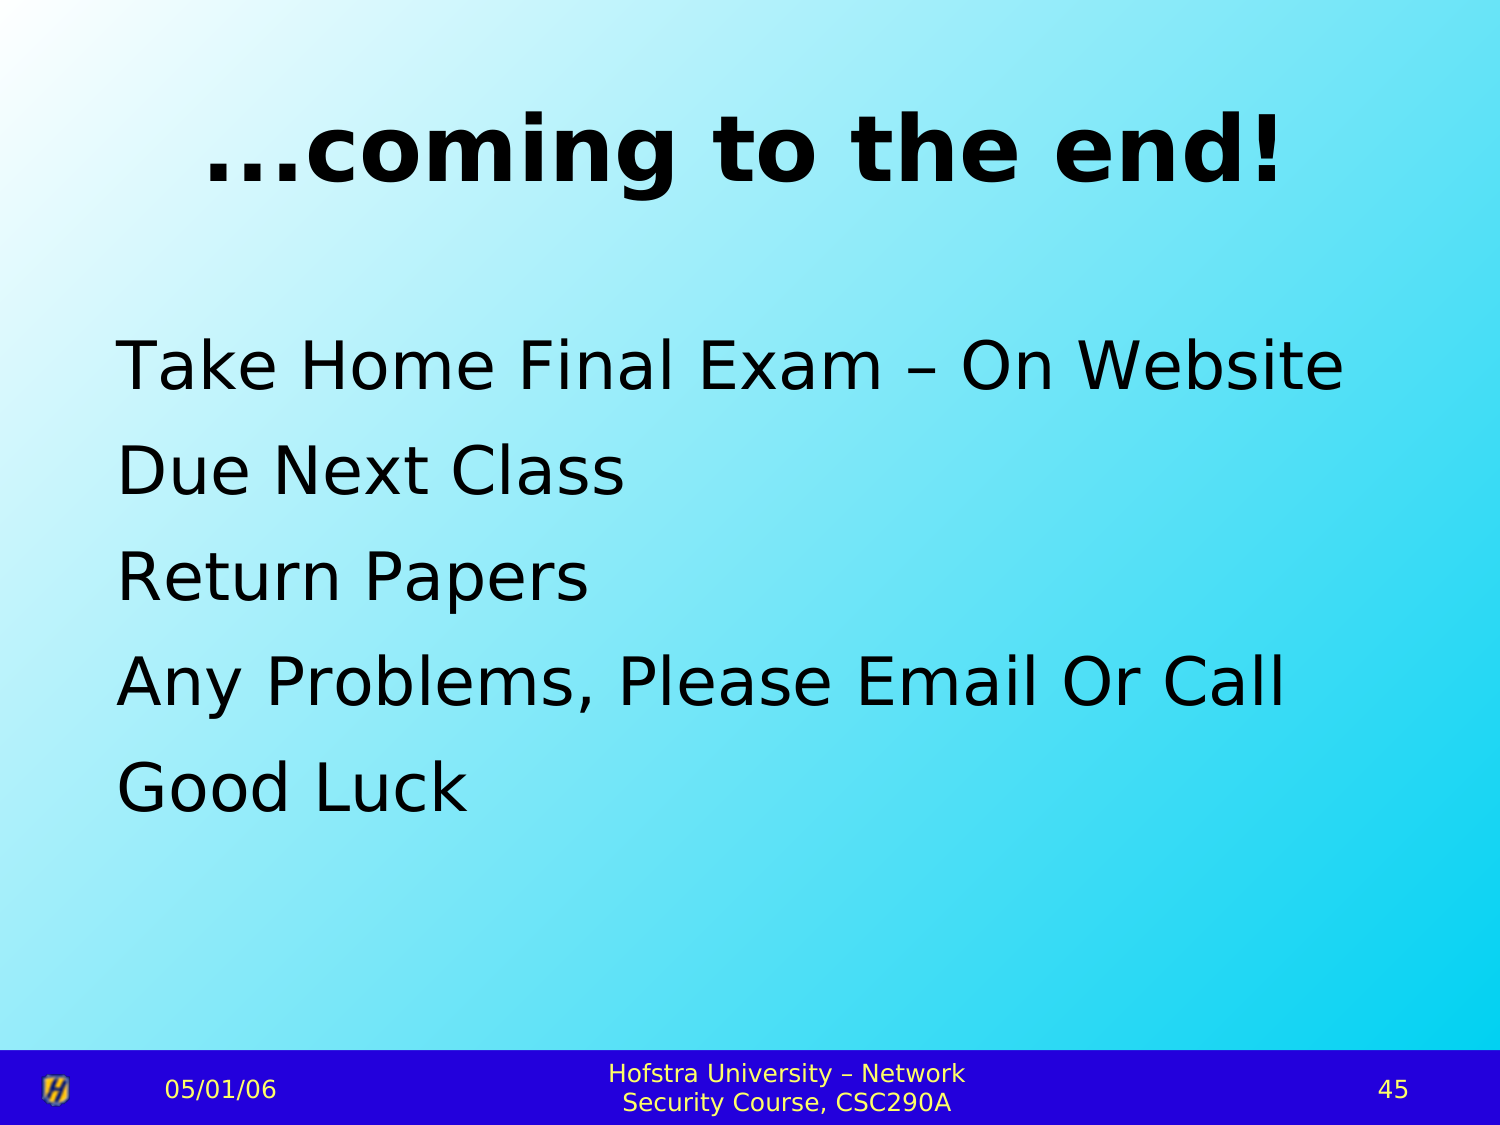

# ...coming to the end!
Take Home Final Exam – On Website
Due Next Class
Return Papers
Any Problems, Please Email Or Call
Good Luck
45